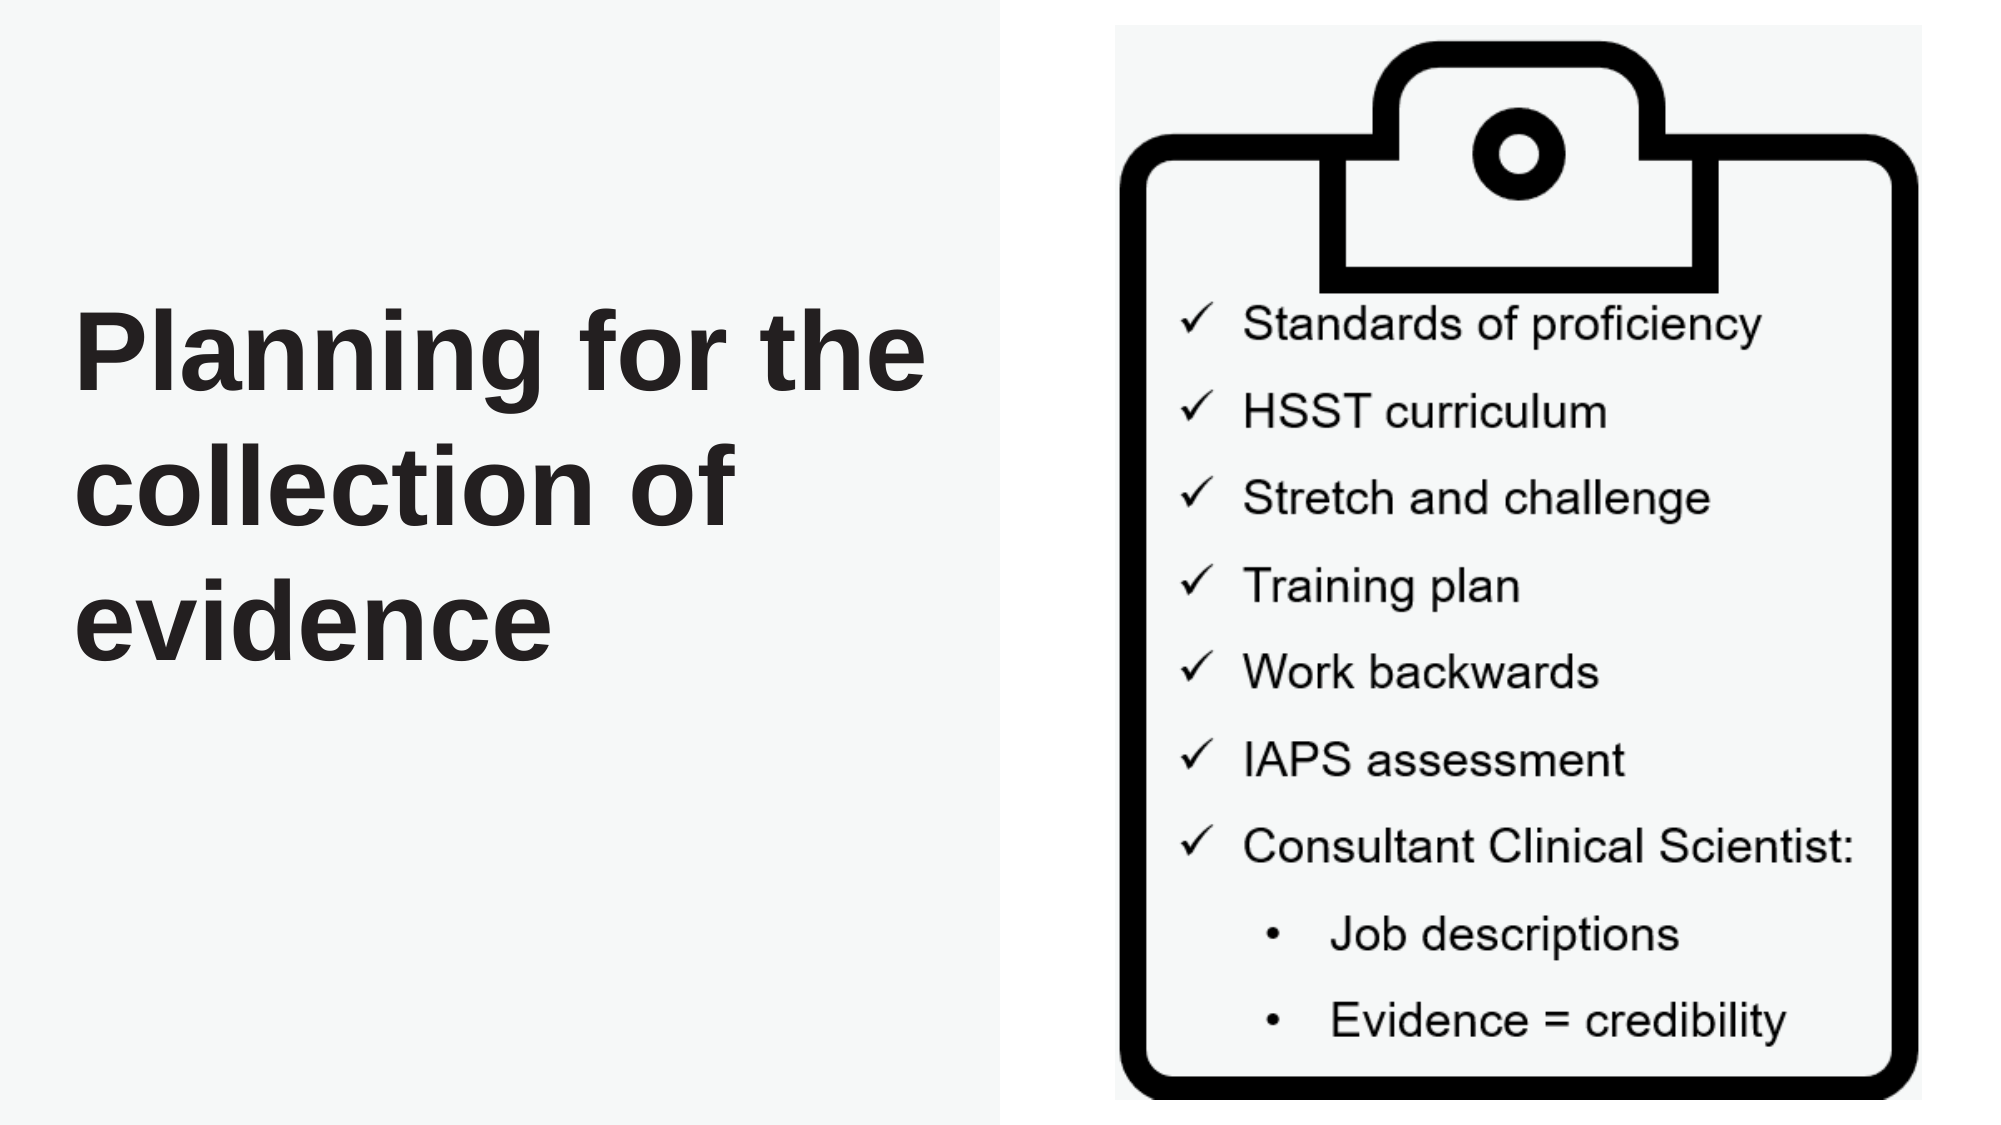

# Planning for the collection of evidence